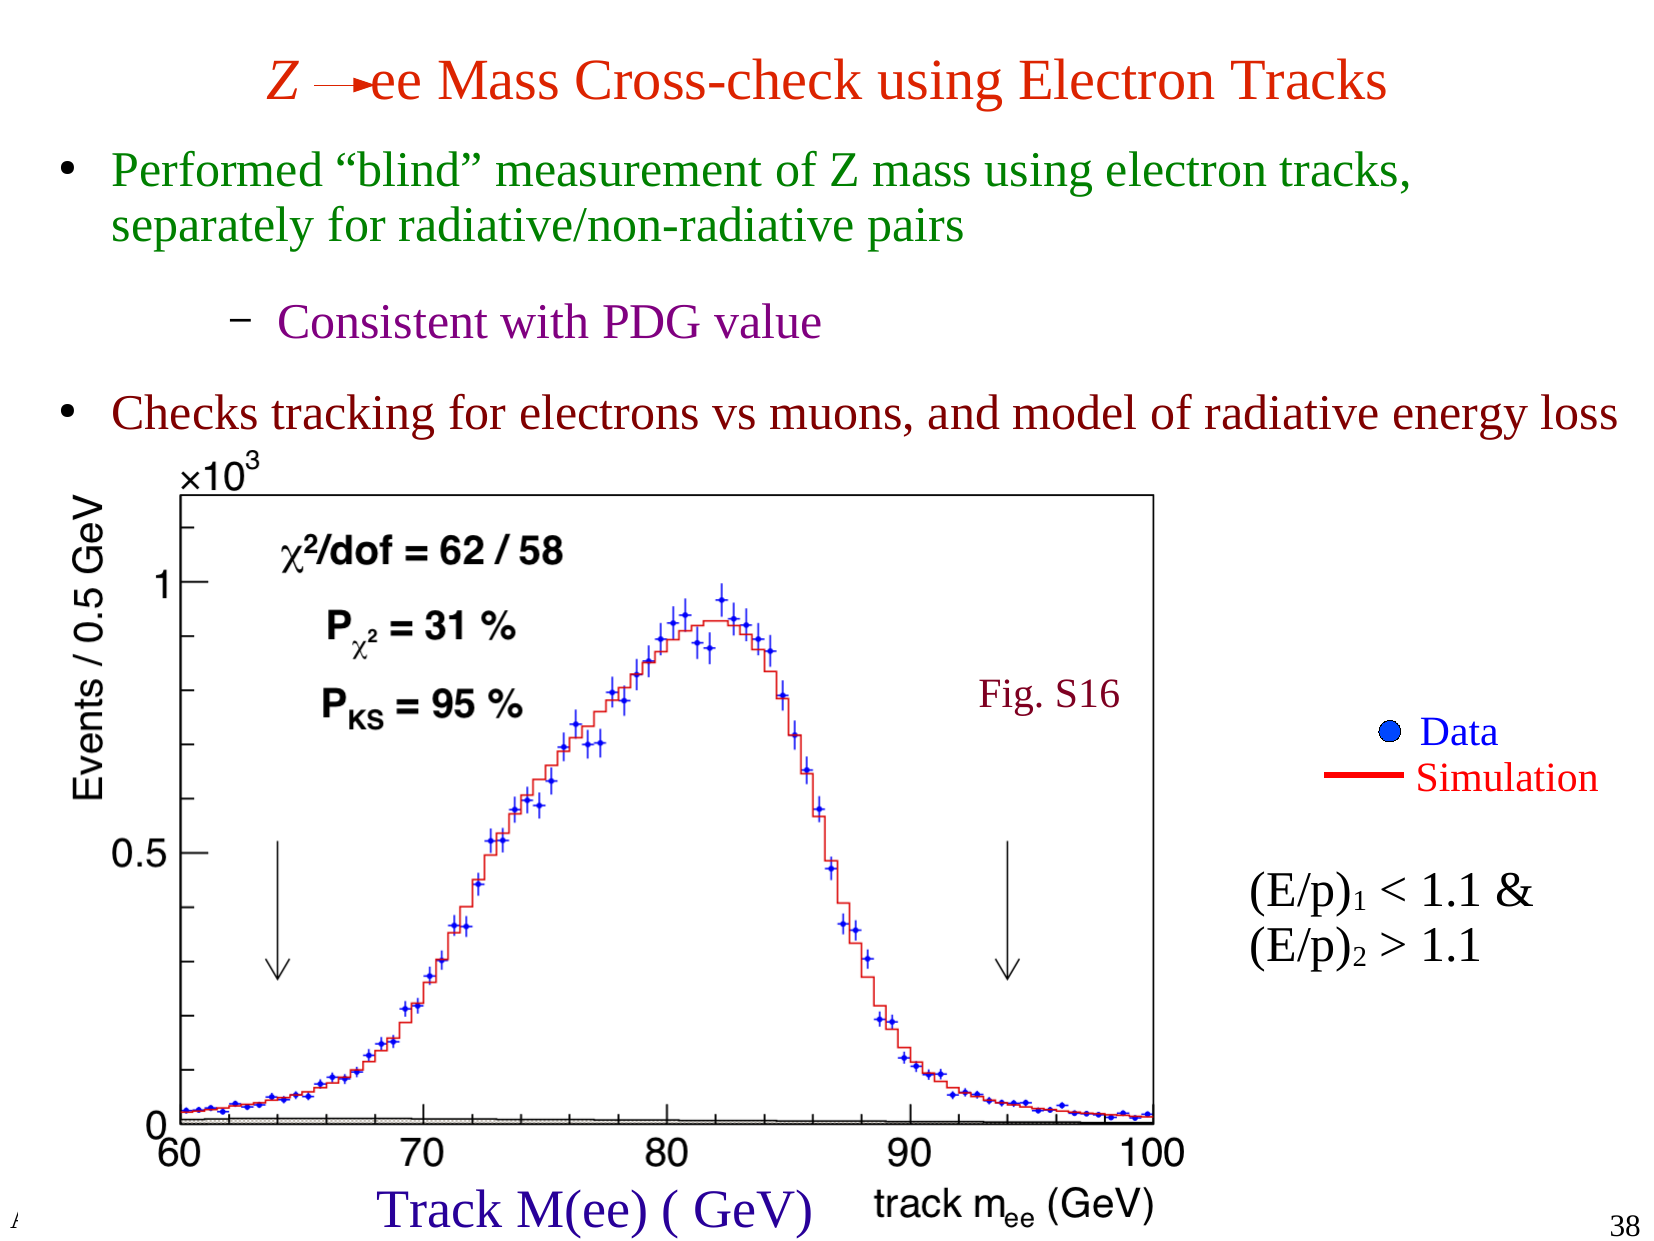

# Z ee Mass Cross-check using Electron Tracks
Performed “blind” measurement of Z mass using electron tracks, separately for radiative/non-radiative pairs
Consistent with PDG value
Checks tracking for electrons vs muons, and model of radiative energy loss
Fig. S16
Data
Simulation
(E/p)1 < 1.1 &
(E/p)2 > 1.1
Track M(ee) ( GeV)
A. V. Kotwal, JLab Users Meeting, 6/14/22